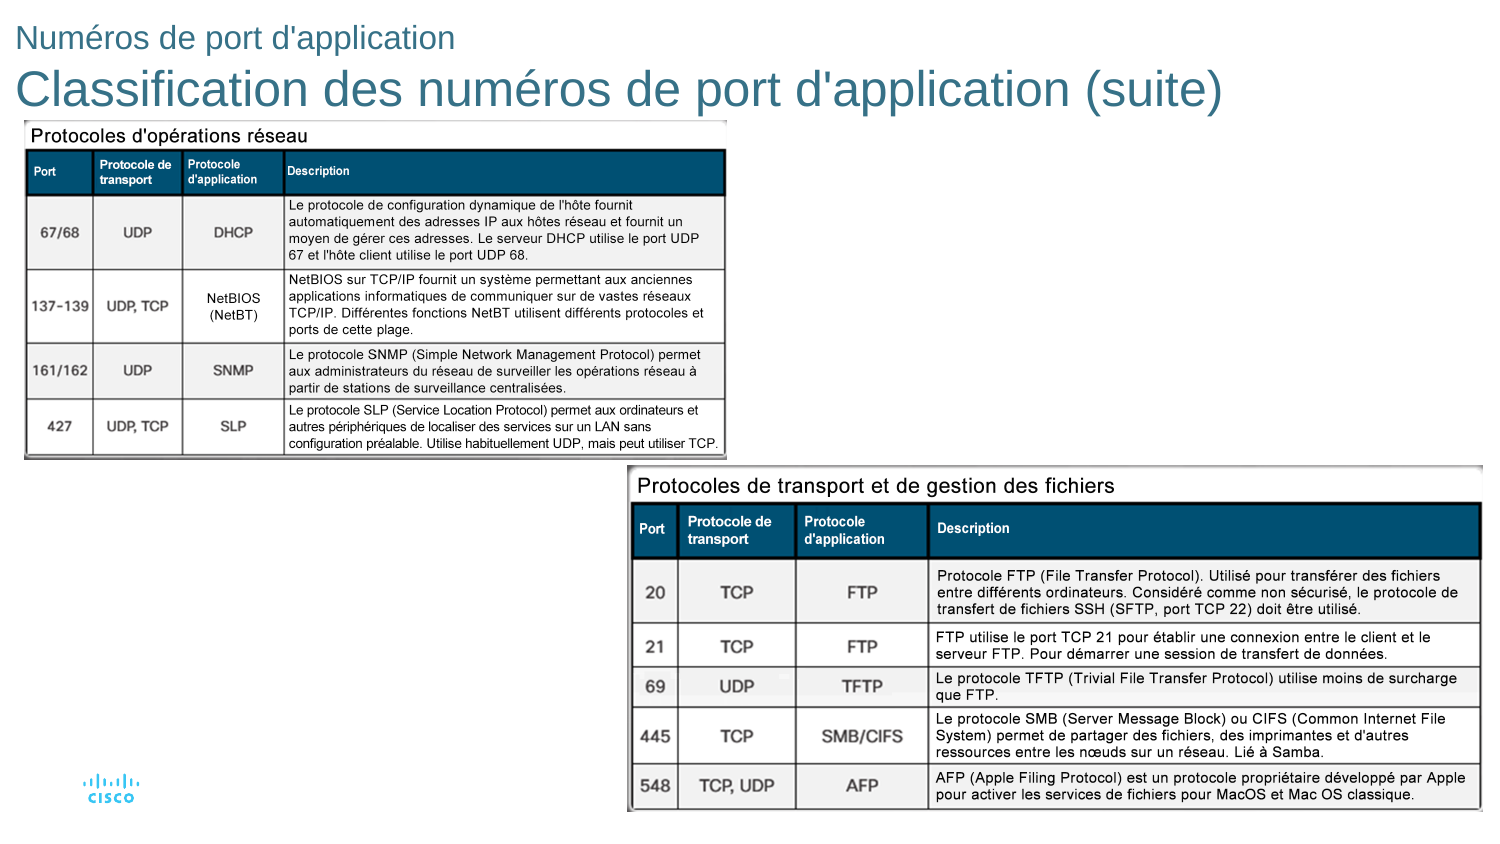

# Numéros de port d'application Classification des numéros de port d'application (suite)